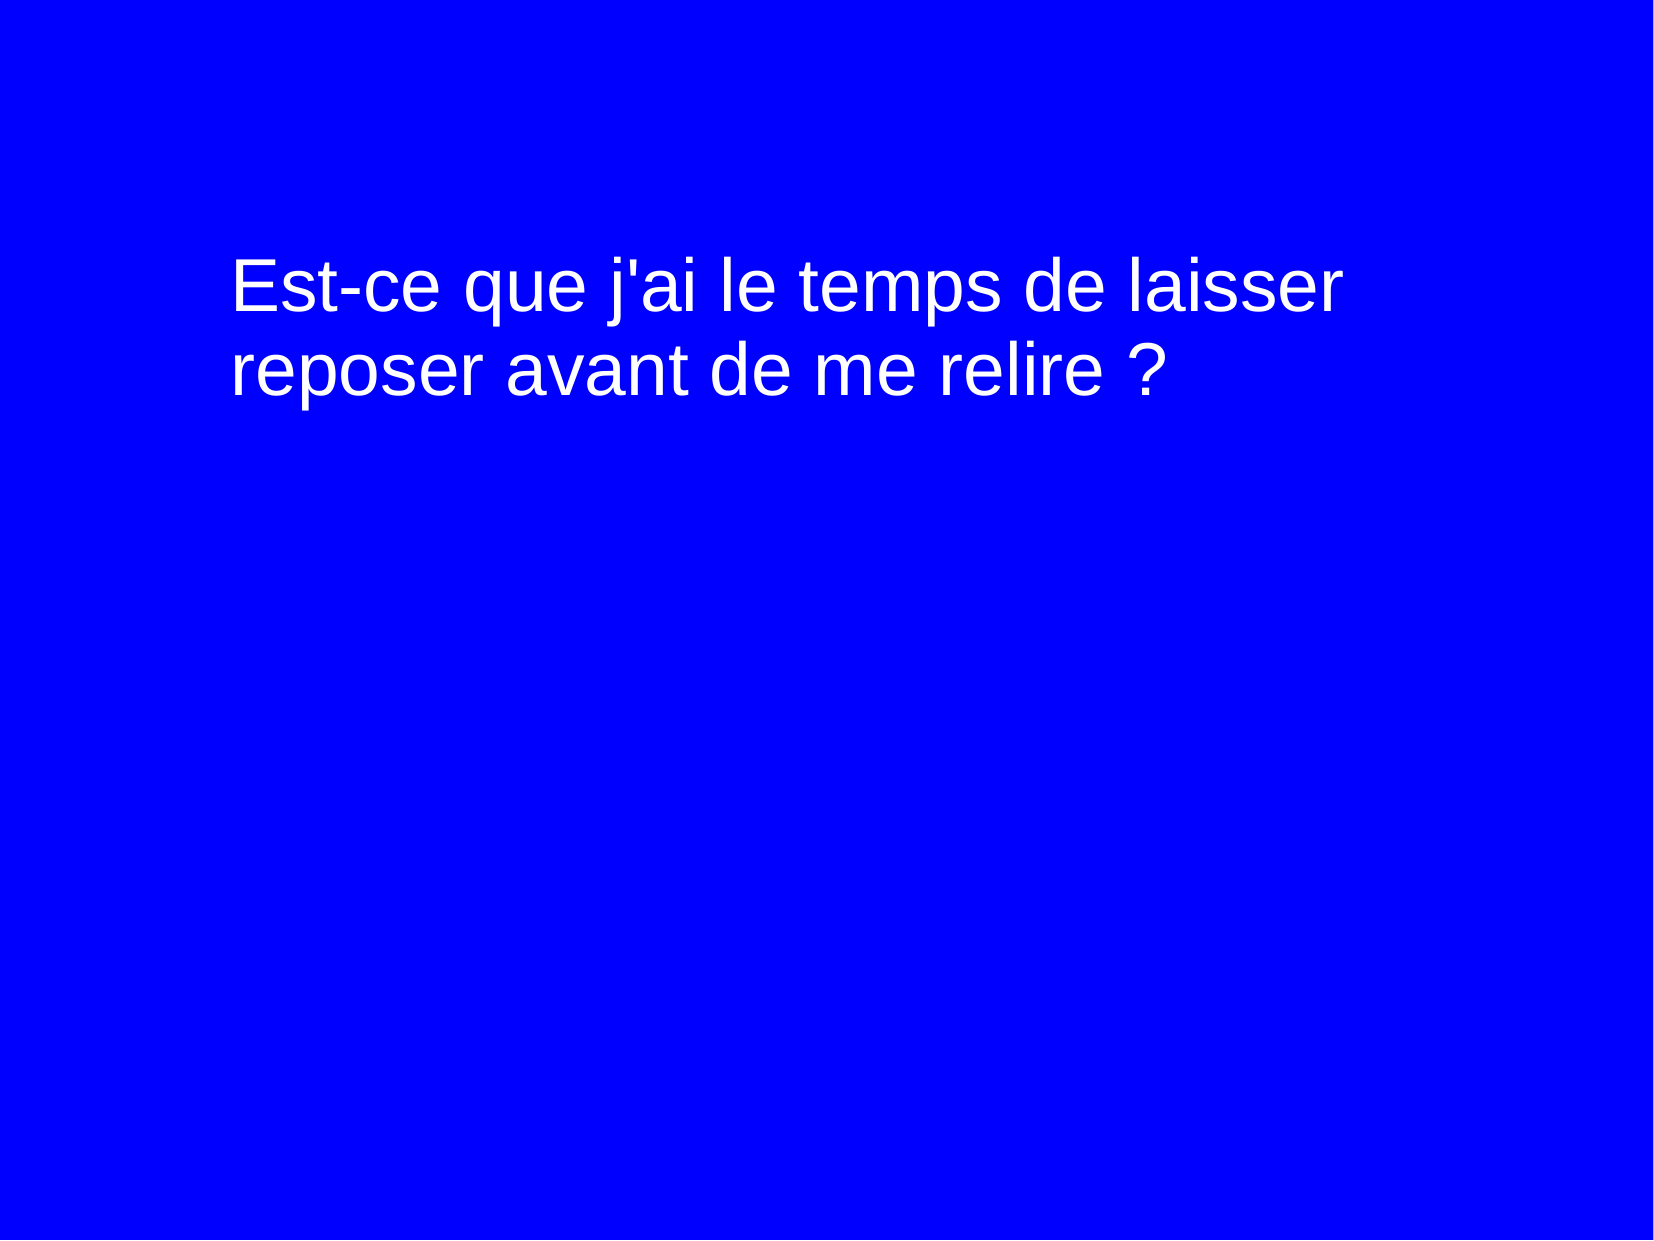

Est-ce que j'ai le temps de laisser reposer avant de me relire ?